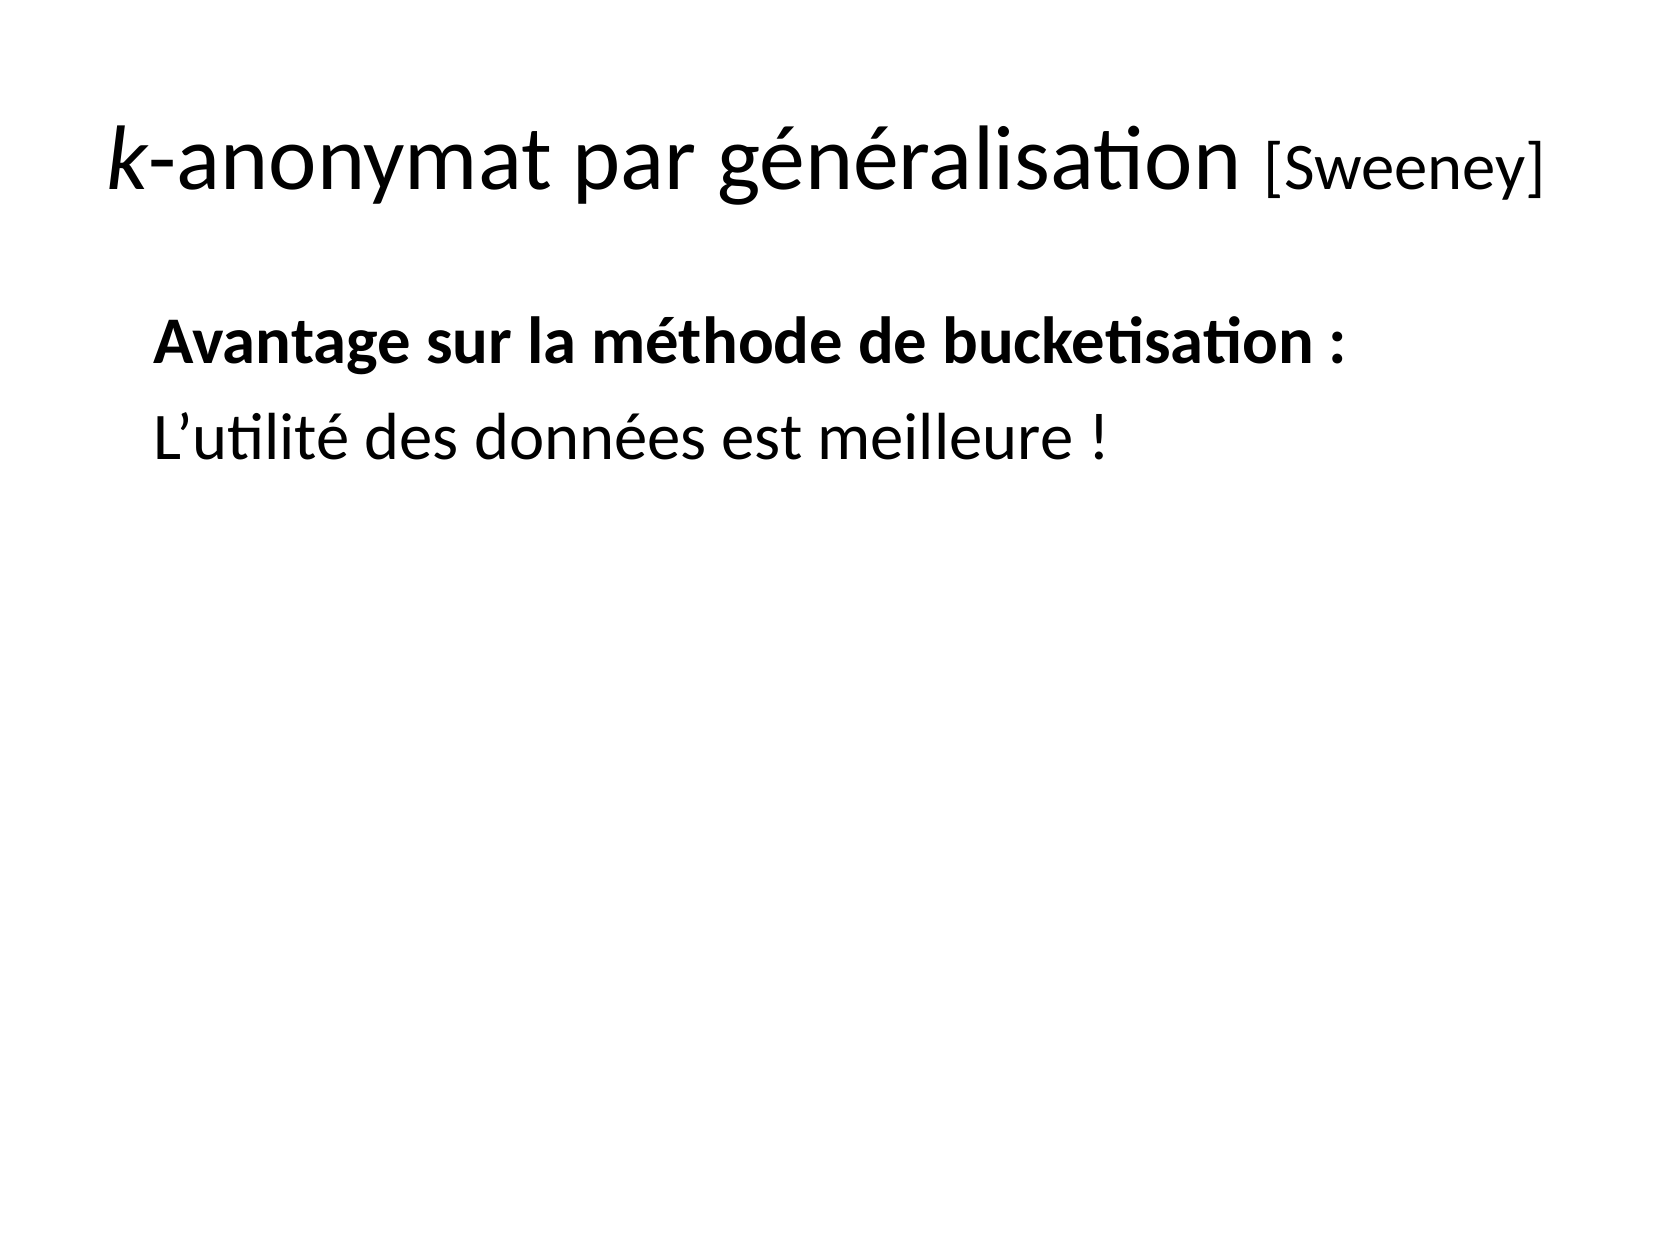

k-anonymat par généralisation [Sweeney]
	Avantage sur la méthode de bucketisation :
	L’utilité des données est meilleure !